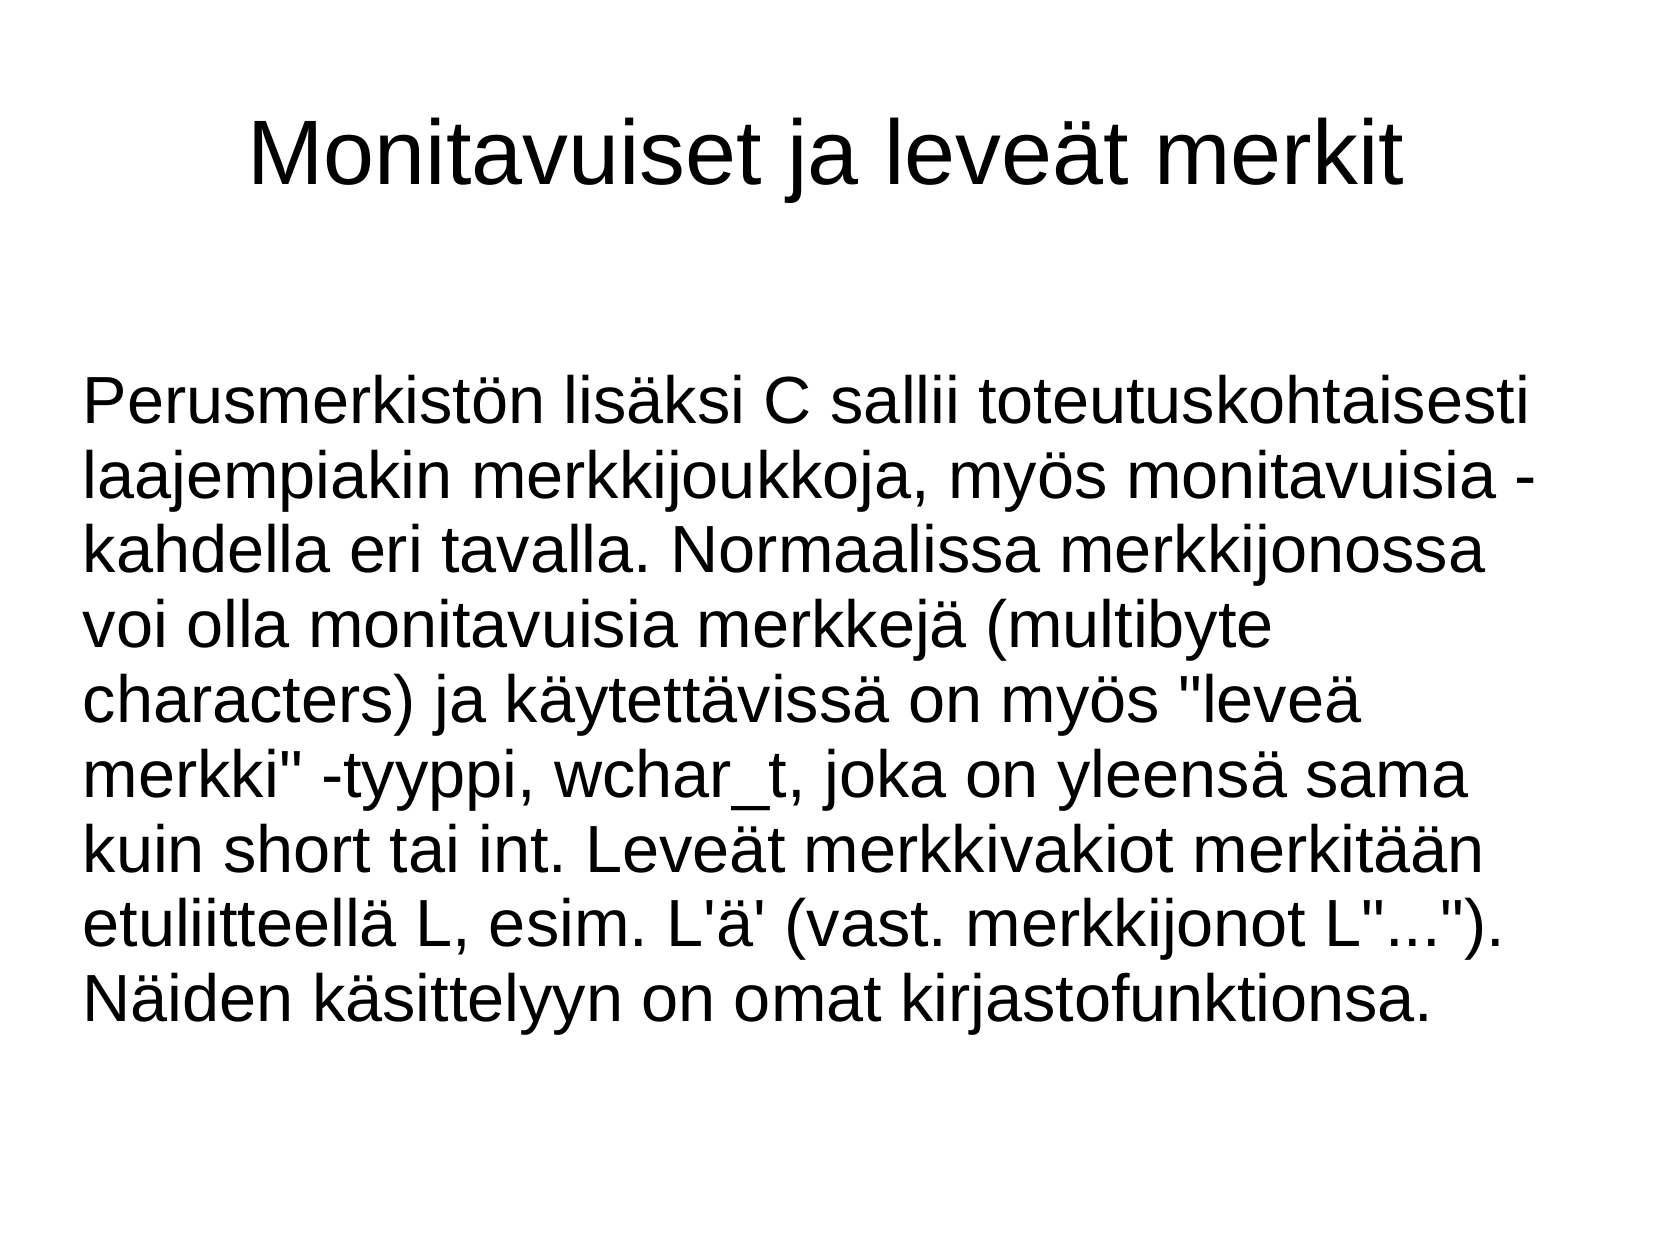

# Monitavuiset ja leveät merkit
Perusmerkistön lisäksi C sallii toteutuskohtaisesti laajempiakin merkkijoukkoja, myös monitavuisia - kahdella eri tavalla. Normaalissa merkkijonossa voi olla monitavuisia merkkejä (multibyte characters) ja käytettävissä on myös "leveä merkki" -tyyppi, wchar_t, joka on yleensä sama kuin short tai int. Leveät merkkivakiot merkitään etuliitteellä L, esim. L'ä' (vast. merkkijonot L"...").
Näiden käsittelyyn on omat kirjastofunktionsa.